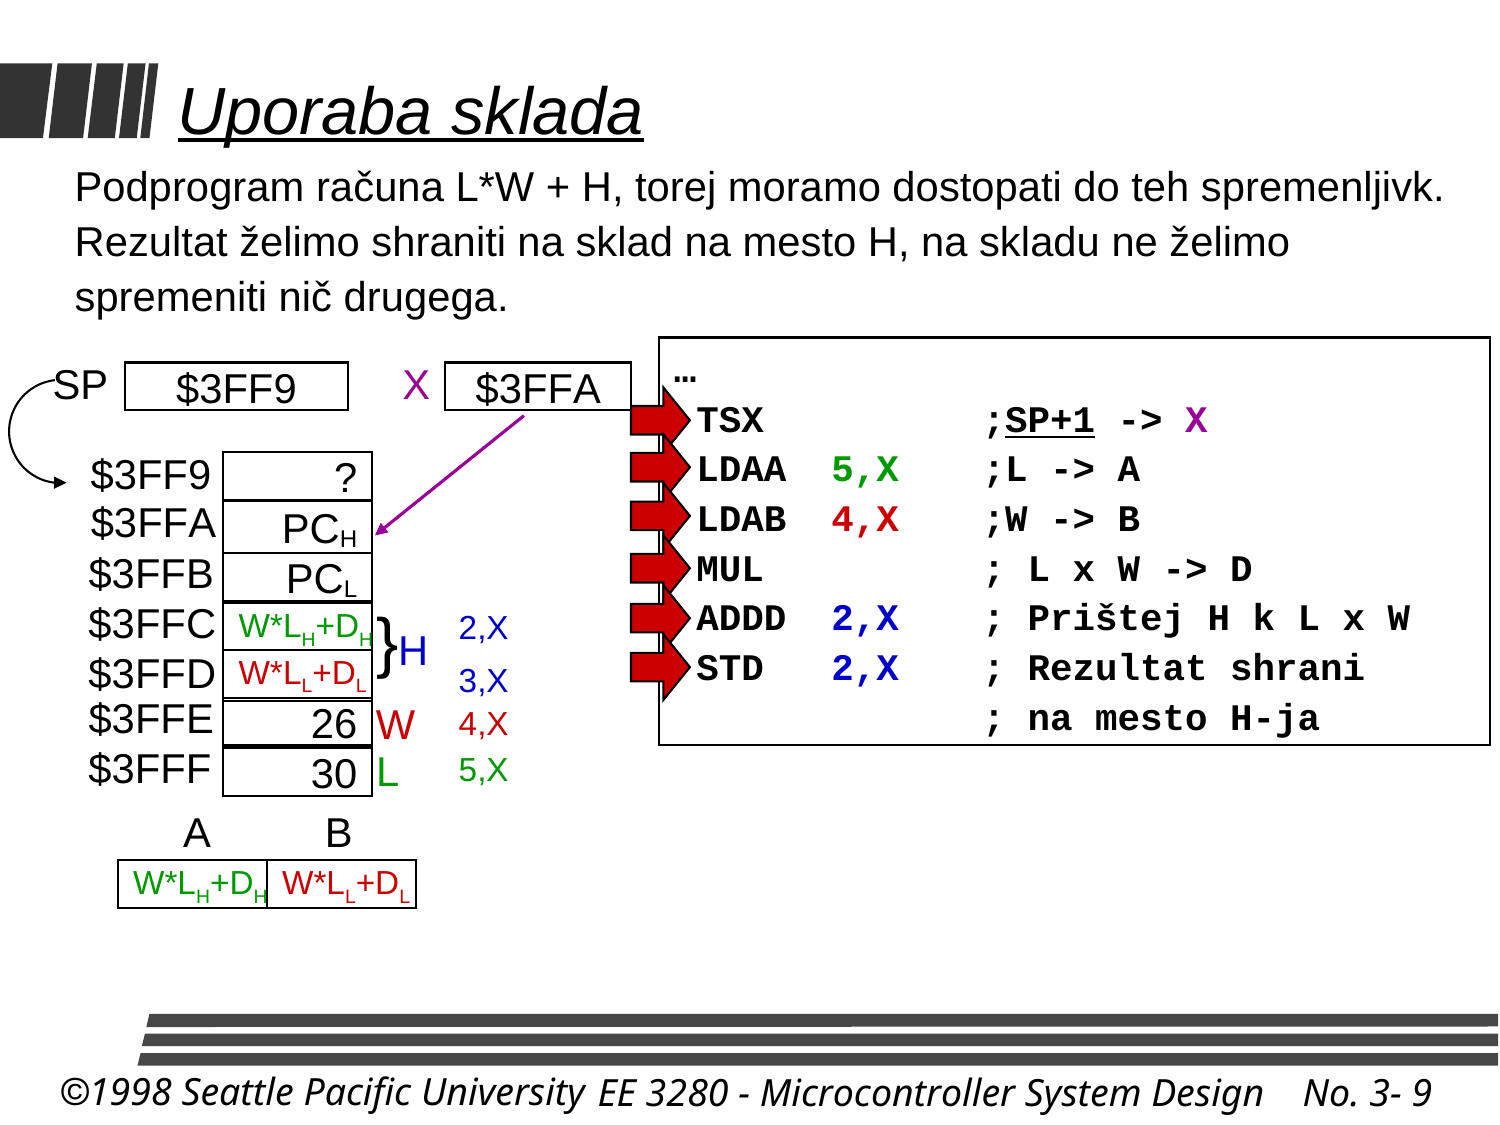

# Uporaba sklada
Podprogram računa L*W + H, torej moramo dostopati do teh spremenljivk.
Rezultat želimo shraniti na sklad na mesto H, na skladu ne želimo
spremeniti nič drugega.
…
 TSX		;SP+1 -> X
 LDAA 5,X	;L -> A
 LDAB 4,X	;W -> B
 MUL		; L x W -> D
 ADDD 2,X	; Prištej H k L x W
 STD 2,X	; Rezultat shrani
			; na mesto H-ja
SP
X
$3FF9
?
$3FFA
$3FF9
?
$3FFA
PCH
$3FFB
PCL
$3FFC
}H
2,X
3,X
4,X
5,X
12
W*LH+DH
$3FFD
W*LL+DL
8A
$3FFE
W
26
$3FFF
L
30
A
B
?
L
W*LH
W*LH+DH
?
W
W*LL
W*LL+DL